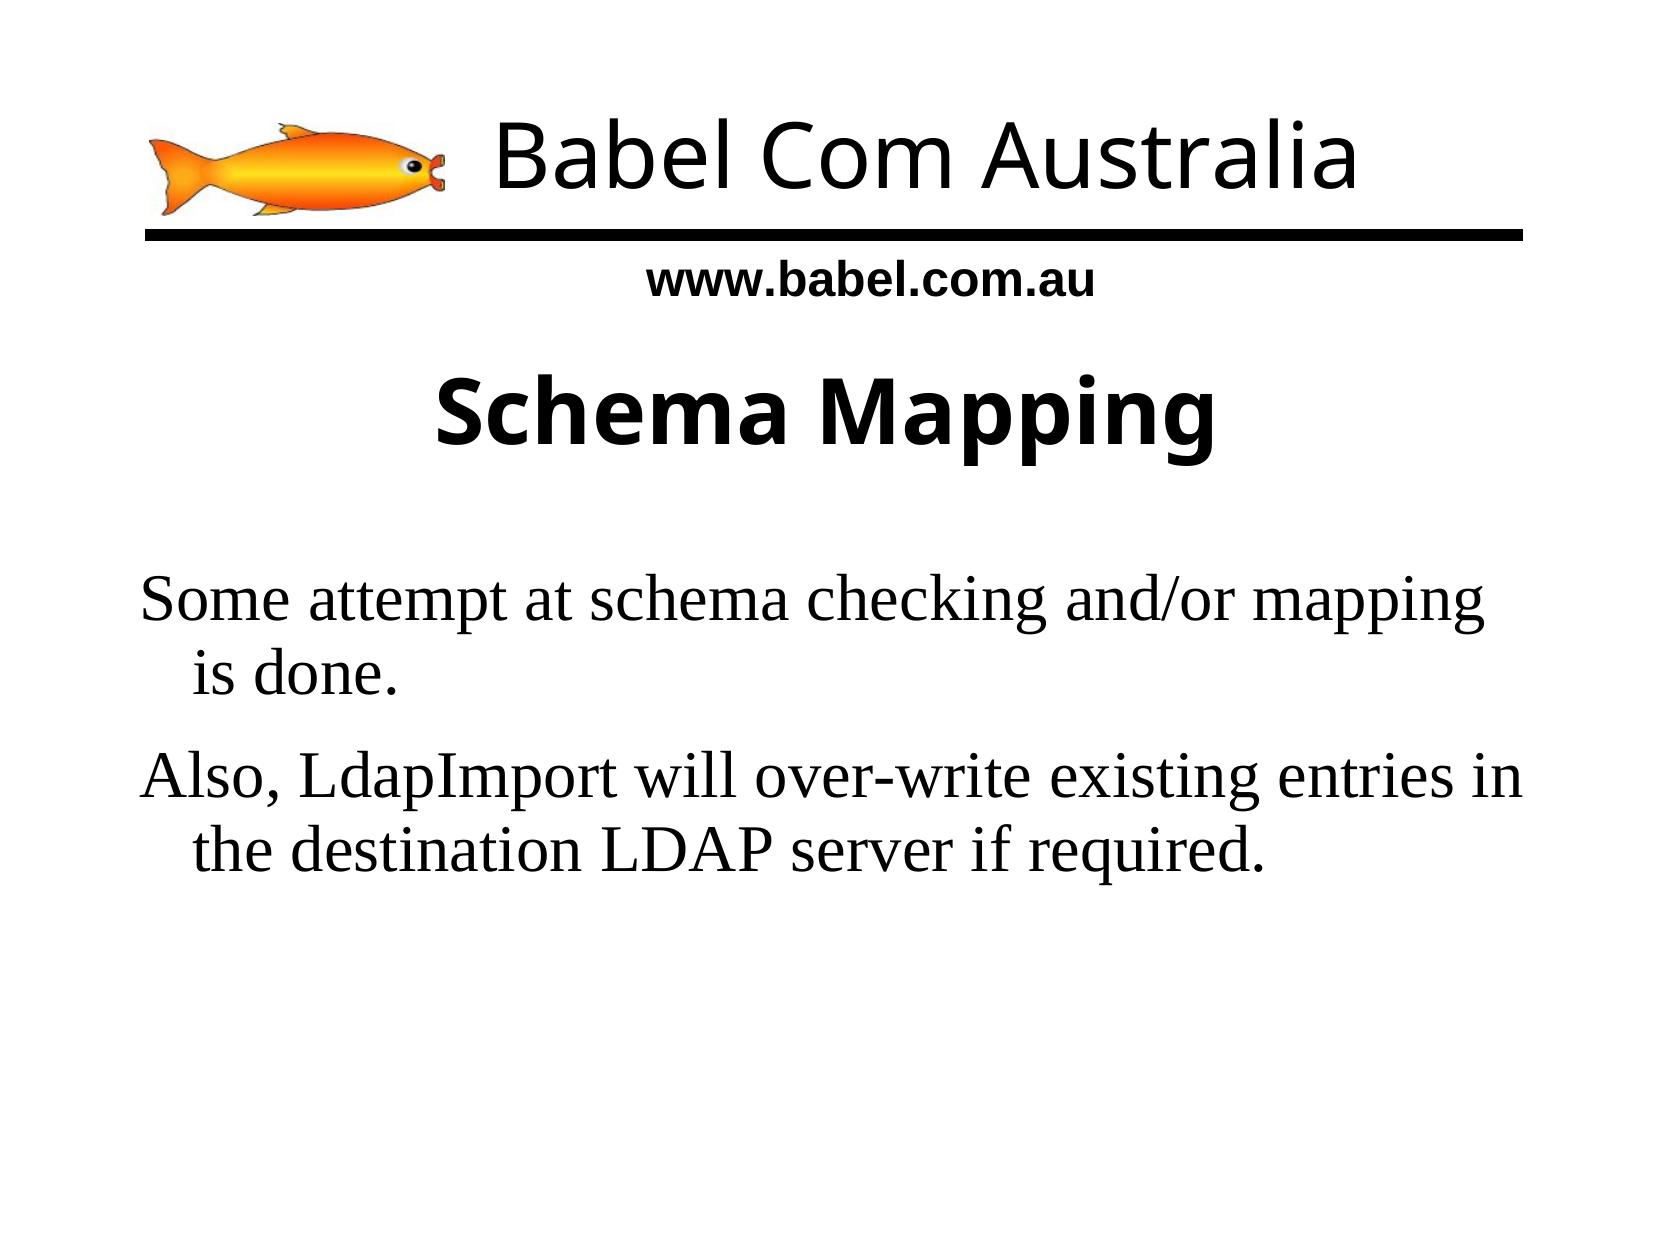

# Schema Mapping
Some attempt at schema checking and/or mapping is done.
Also, LdapImport will over-write existing entries in the destination LDAP server if required.